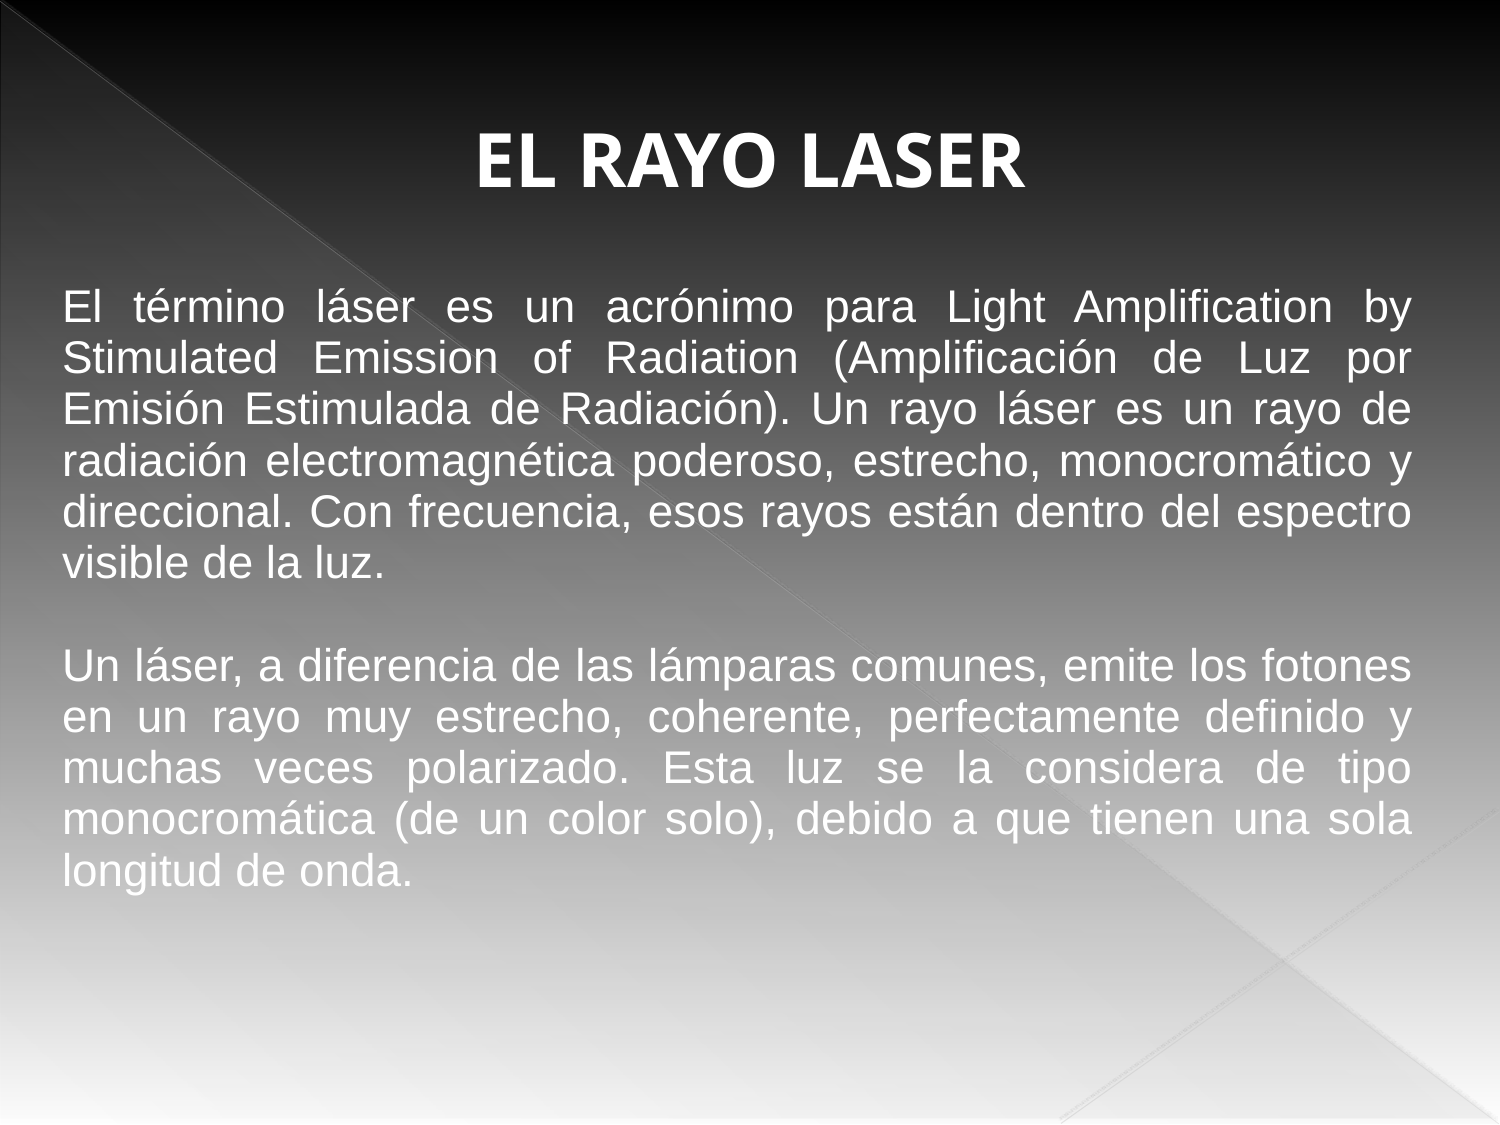

# EL RAYO LASER
El término láser es un acrónimo para Light Amplification by Stimulated Emission of Radiation (Amplificación de Luz por Emisión Estimulada de Radiación). Un rayo láser es un rayo de radiación electromagnética poderoso, estrecho, monocromático y direccional. Con frecuencia, esos rayos están dentro del espectro visible de la luz.
Un láser, a diferencia de las lámparas comunes, emite los fotones en un rayo muy estrecho, coherente, perfectamente definido y muchas veces polarizado. Esta luz se la considera de tipo monocromática (de un color solo), debido a que tienen una sola longitud de onda.